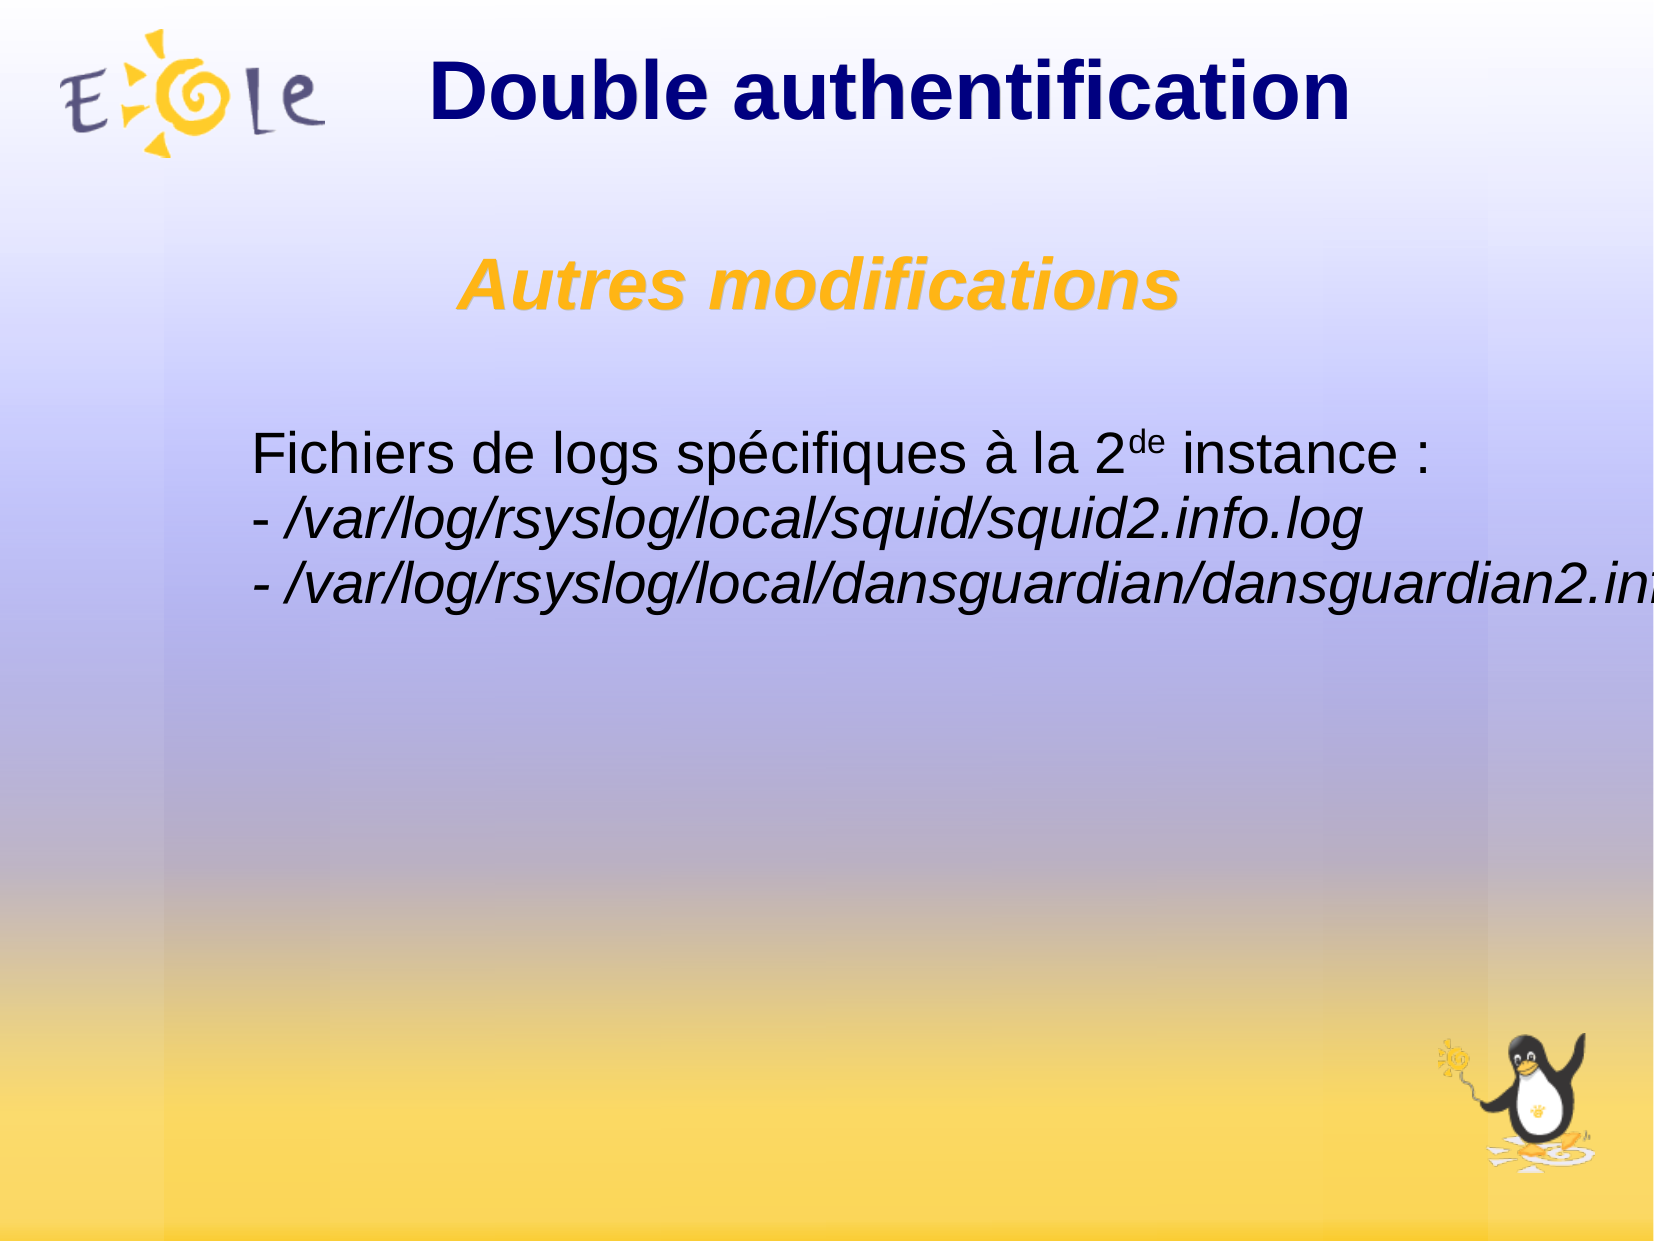

Double authentification
Autres modifications
Fichiers de logs spécifiques à la 2de instance :
- /var/log/rsyslog/local/squid/squid2.info.log
- /var/log/rsyslog/local/dansguardian/dansguardian2.info.log